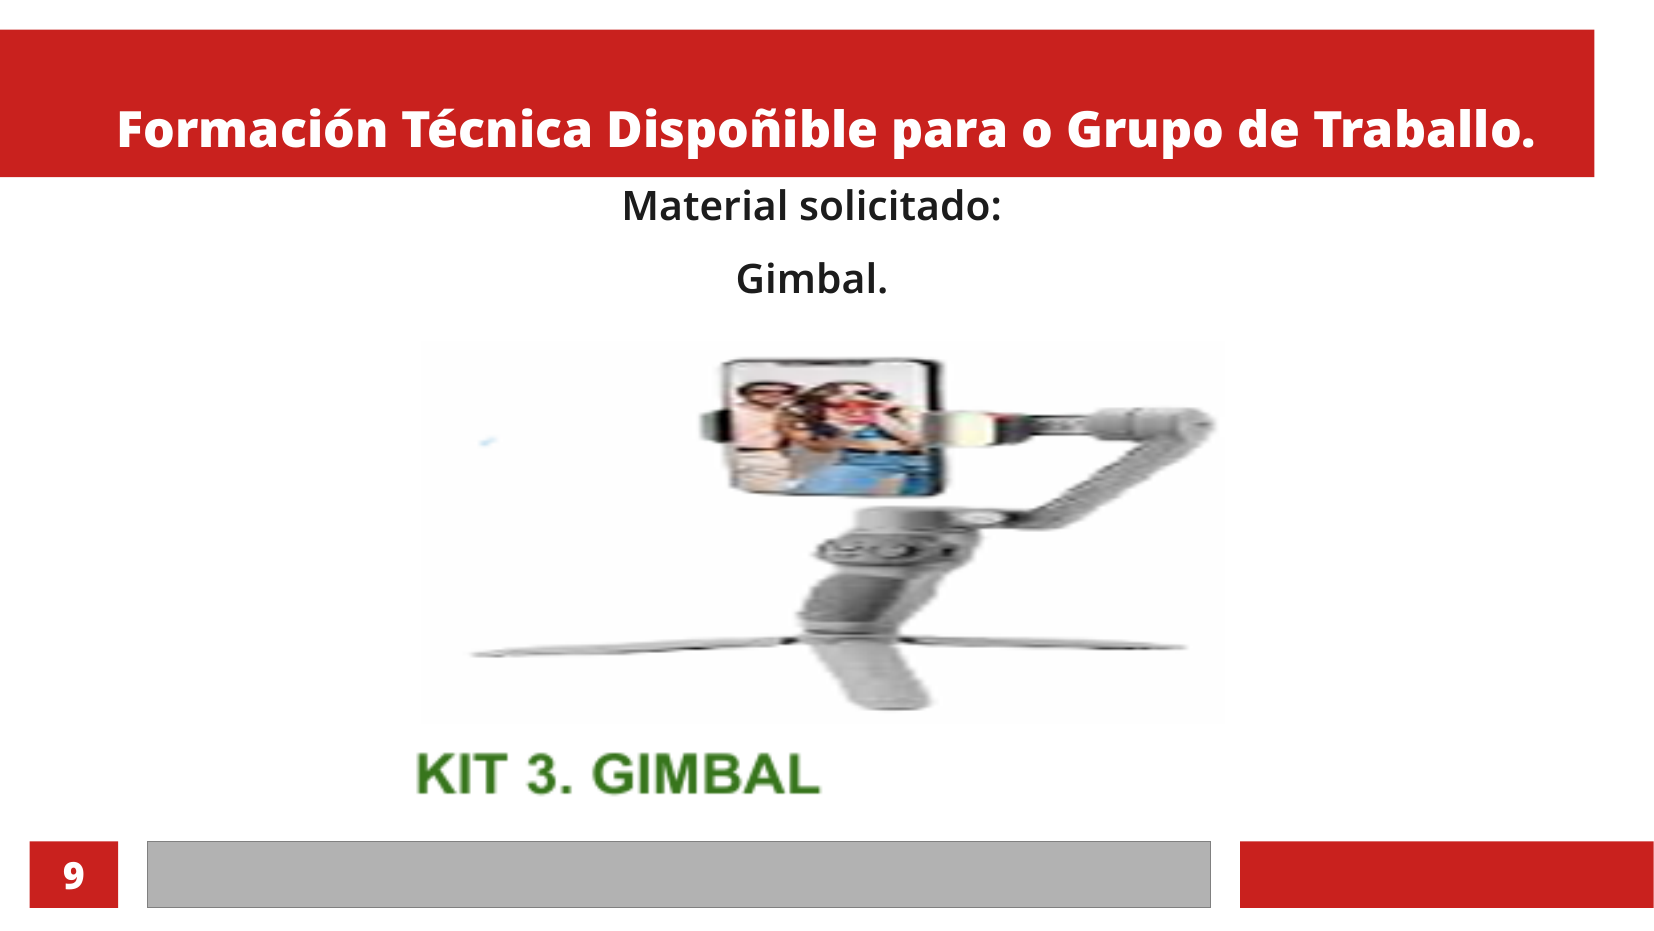

# Formación Técnica Dispoñible para o Grupo de Traballo.
Material solicitado:
Gimbal.
9